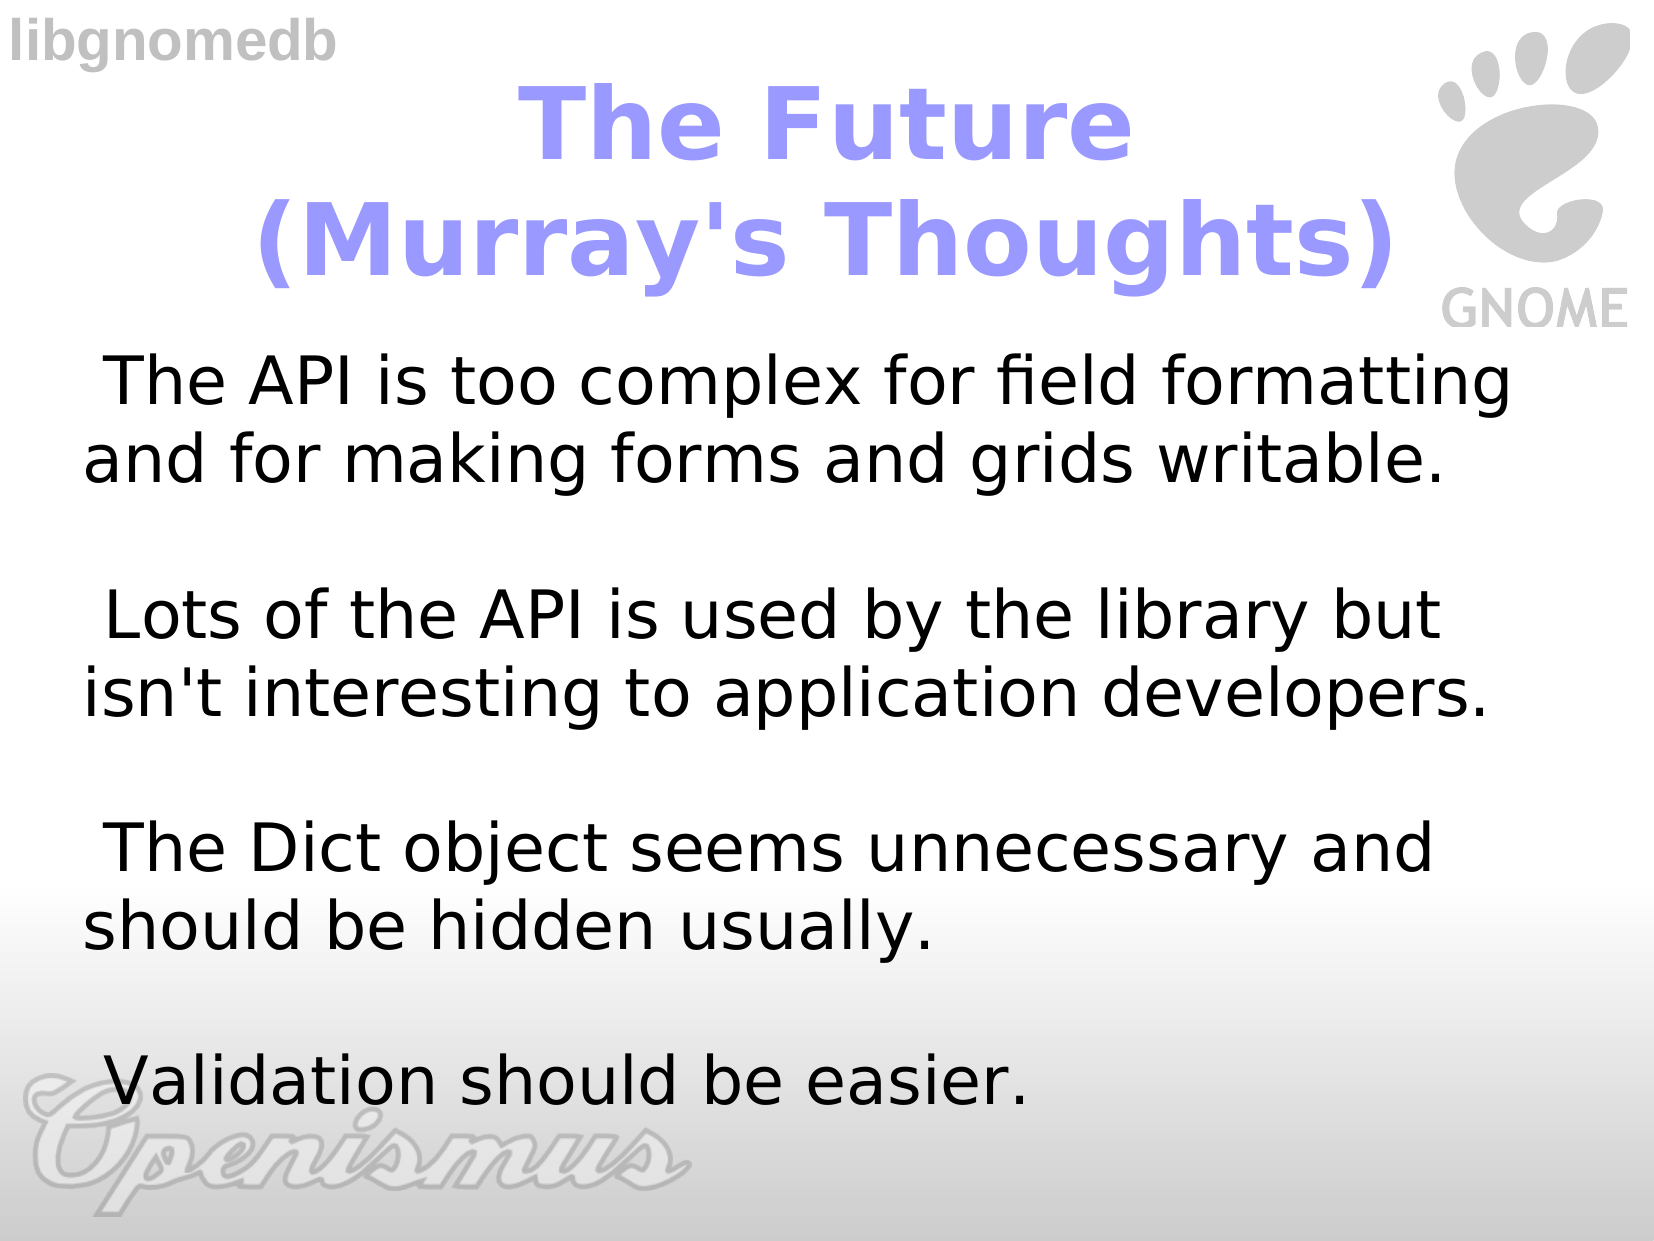

# The Future (Murray's Thoughts)
 The API is too complex for field formatting and for making forms and grids writable.
 Lots of the API is used by the library but isn't interesting to application developers.
 The Dict object seems unnecessary and should be hidden usually.
 Validation should be easier.